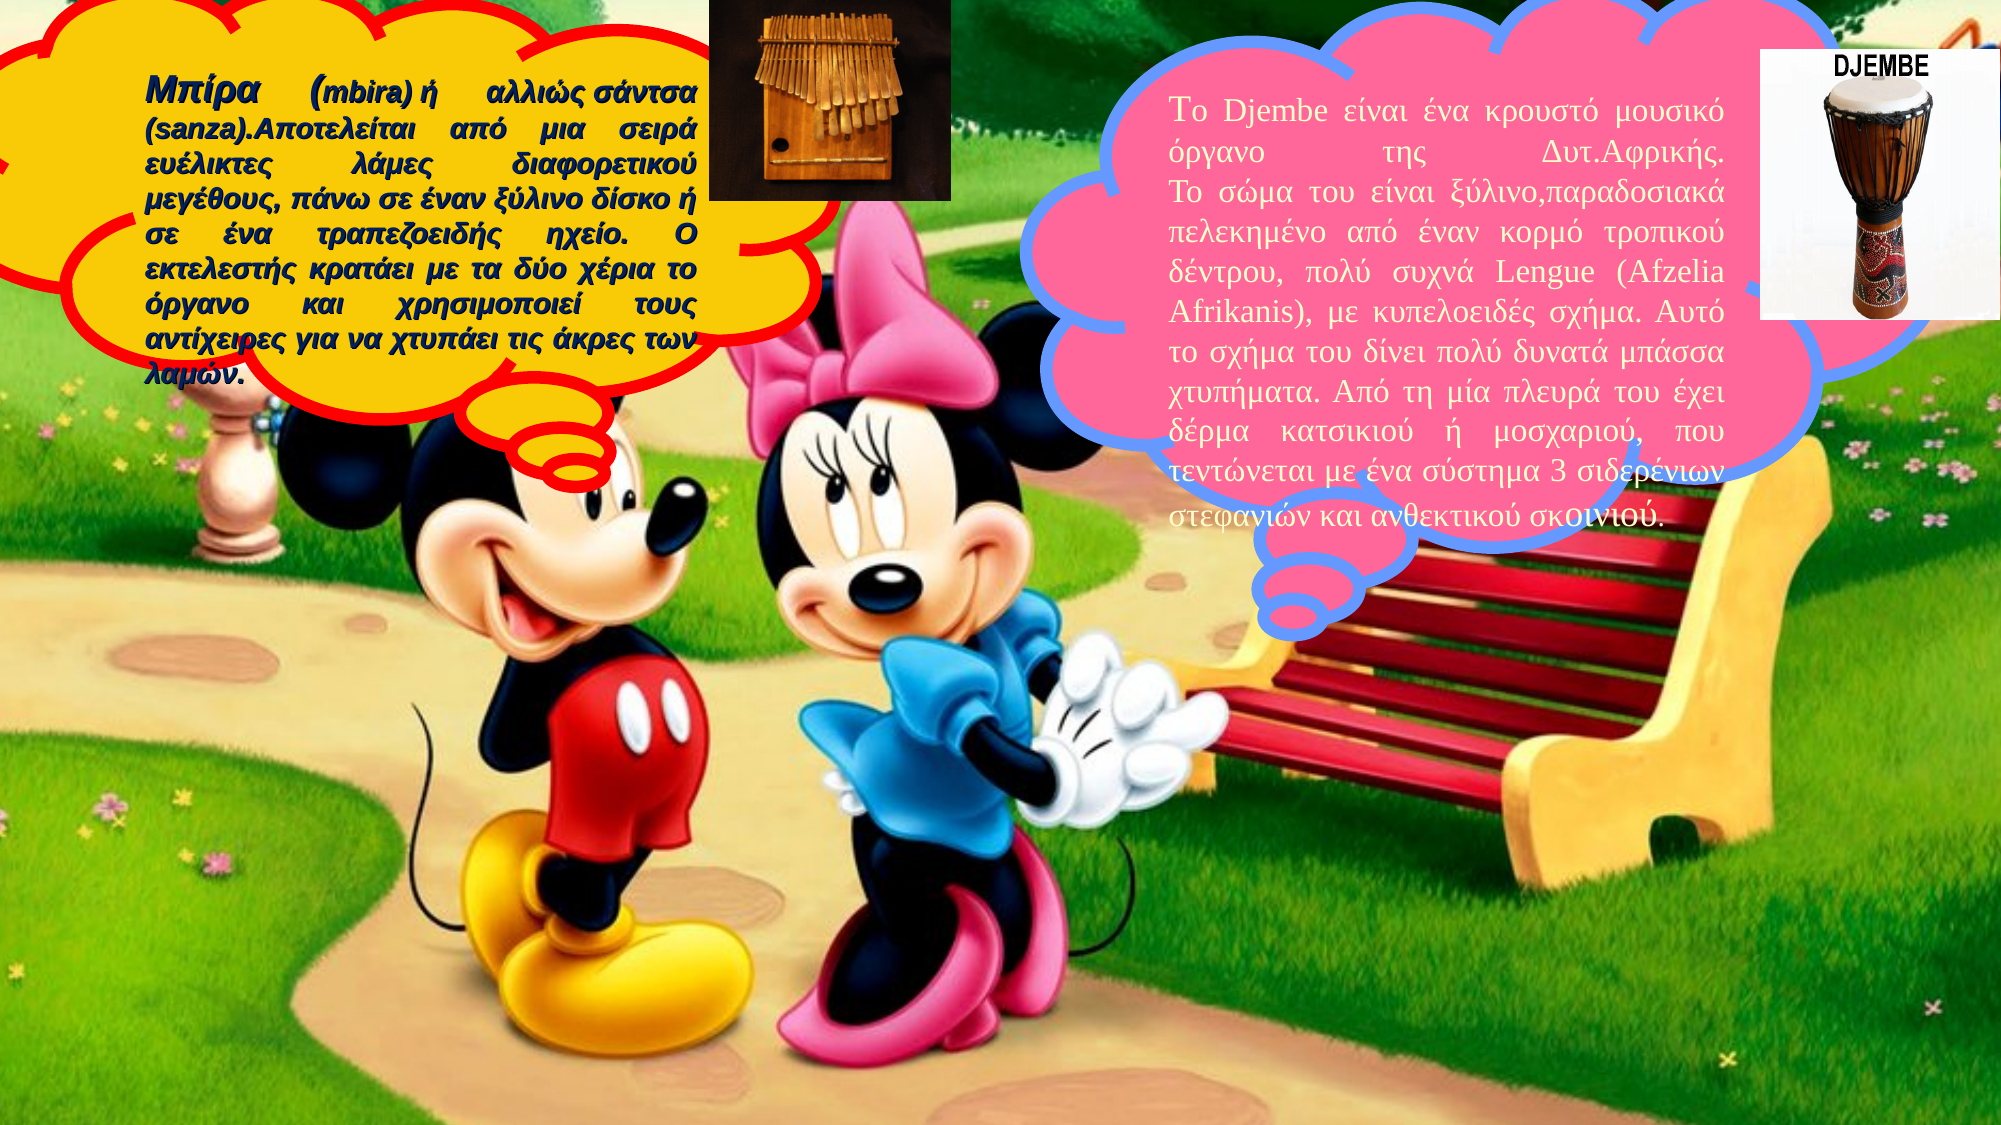

Μπίρα (mbira) ή αλλιώς σάντσα (sanza).Αποτελείται από μια σειρά ευέλικτες λάμες διαφορετικού μεγέθους, πάνω σε έναν ξύλινο δίσκο ή σε ένα τραπεζοειδής ηχείο. Ο εκτελεστής κρατάει με τα δύο χέρια το όργανο και χρησιμοποιεί τους αντίχειρες για να χτυπάει τις άκρες των λαμών.
Το Djembe είναι ένα κρουστό μουσικό όργανο της Δυτ.Αφρικής.
Το σώμα του είναι ξύλινο,παραδοσιακά πελεκημένο από έναν κορμό τροπικού δέντρου, πολύ συχνά Lengue (Afzelia Afrikanis), με κυπελοειδές σχήμα. Αυτό το σχήμα του δίνει πολύ δυνατά μπάσσα χτυπήματα. Από τη μία πλευρά του έχει δέρμα κατσικιού ή μοσχαριού, που τεντώνεται με ένα σύστημα 3 σιδερένιων στεφανιών και ανθεκτικού σκοινιού.